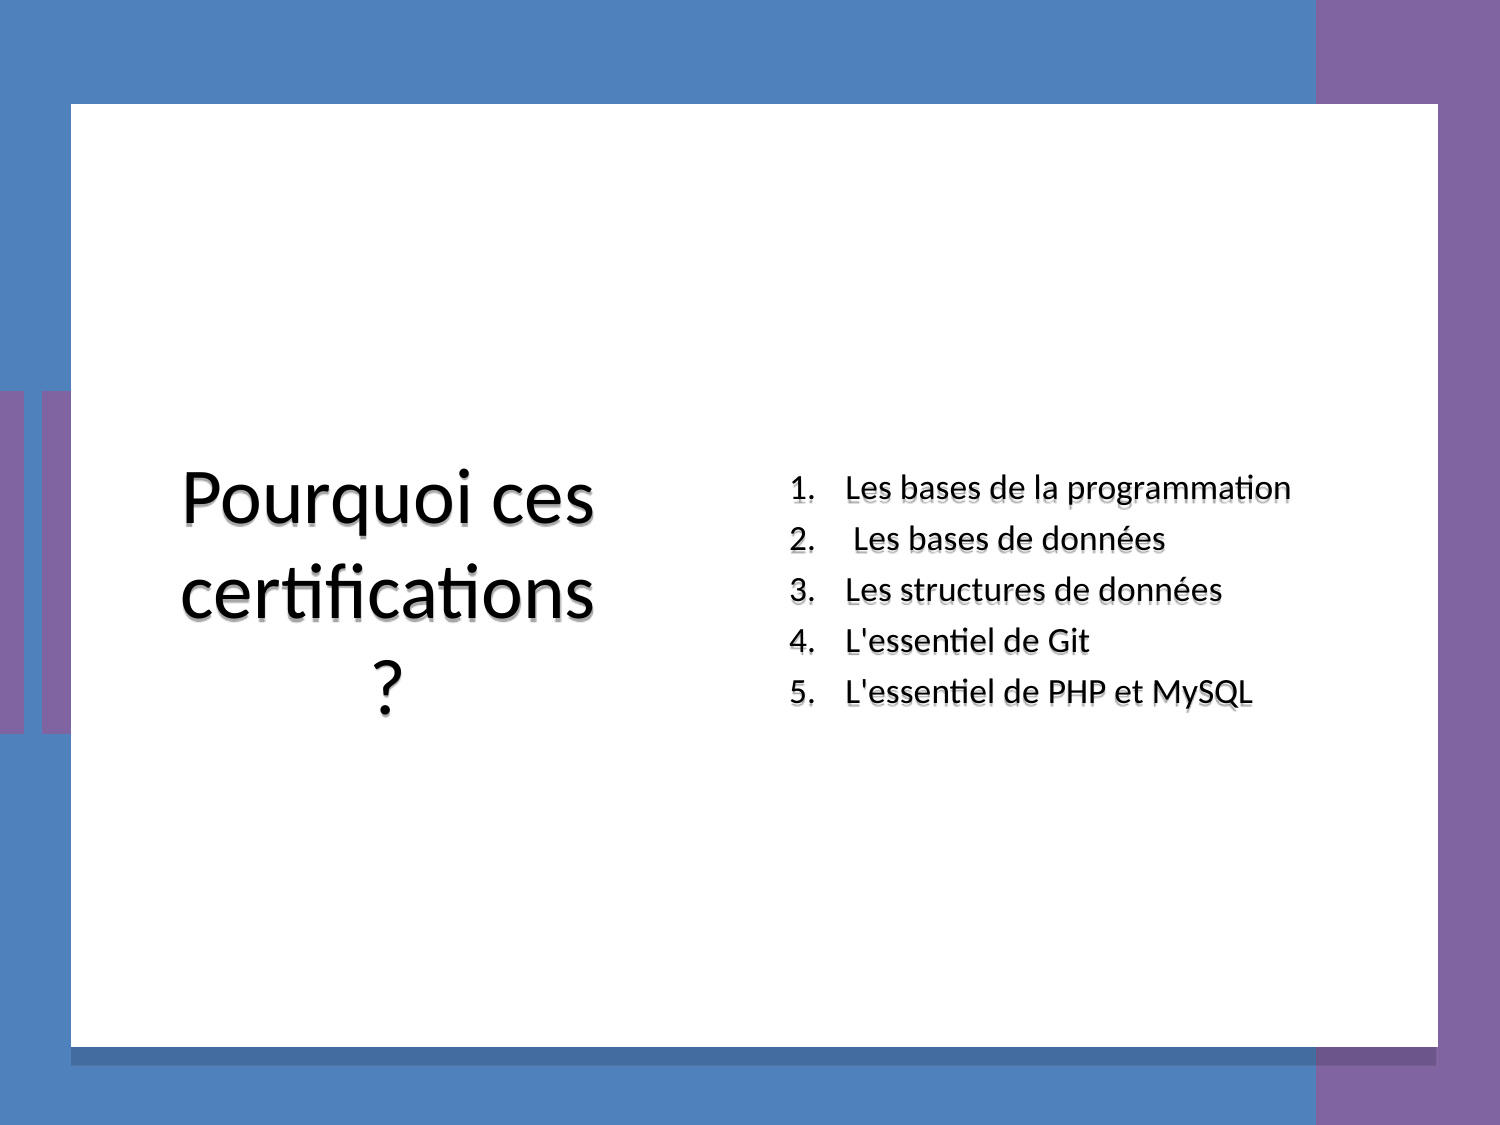

# Pourquoi ces certifications ?
Les bases de la programmation
 Les bases de données
Les structures de données
L'essentiel de Git
L'essentiel de PHP et MySQL